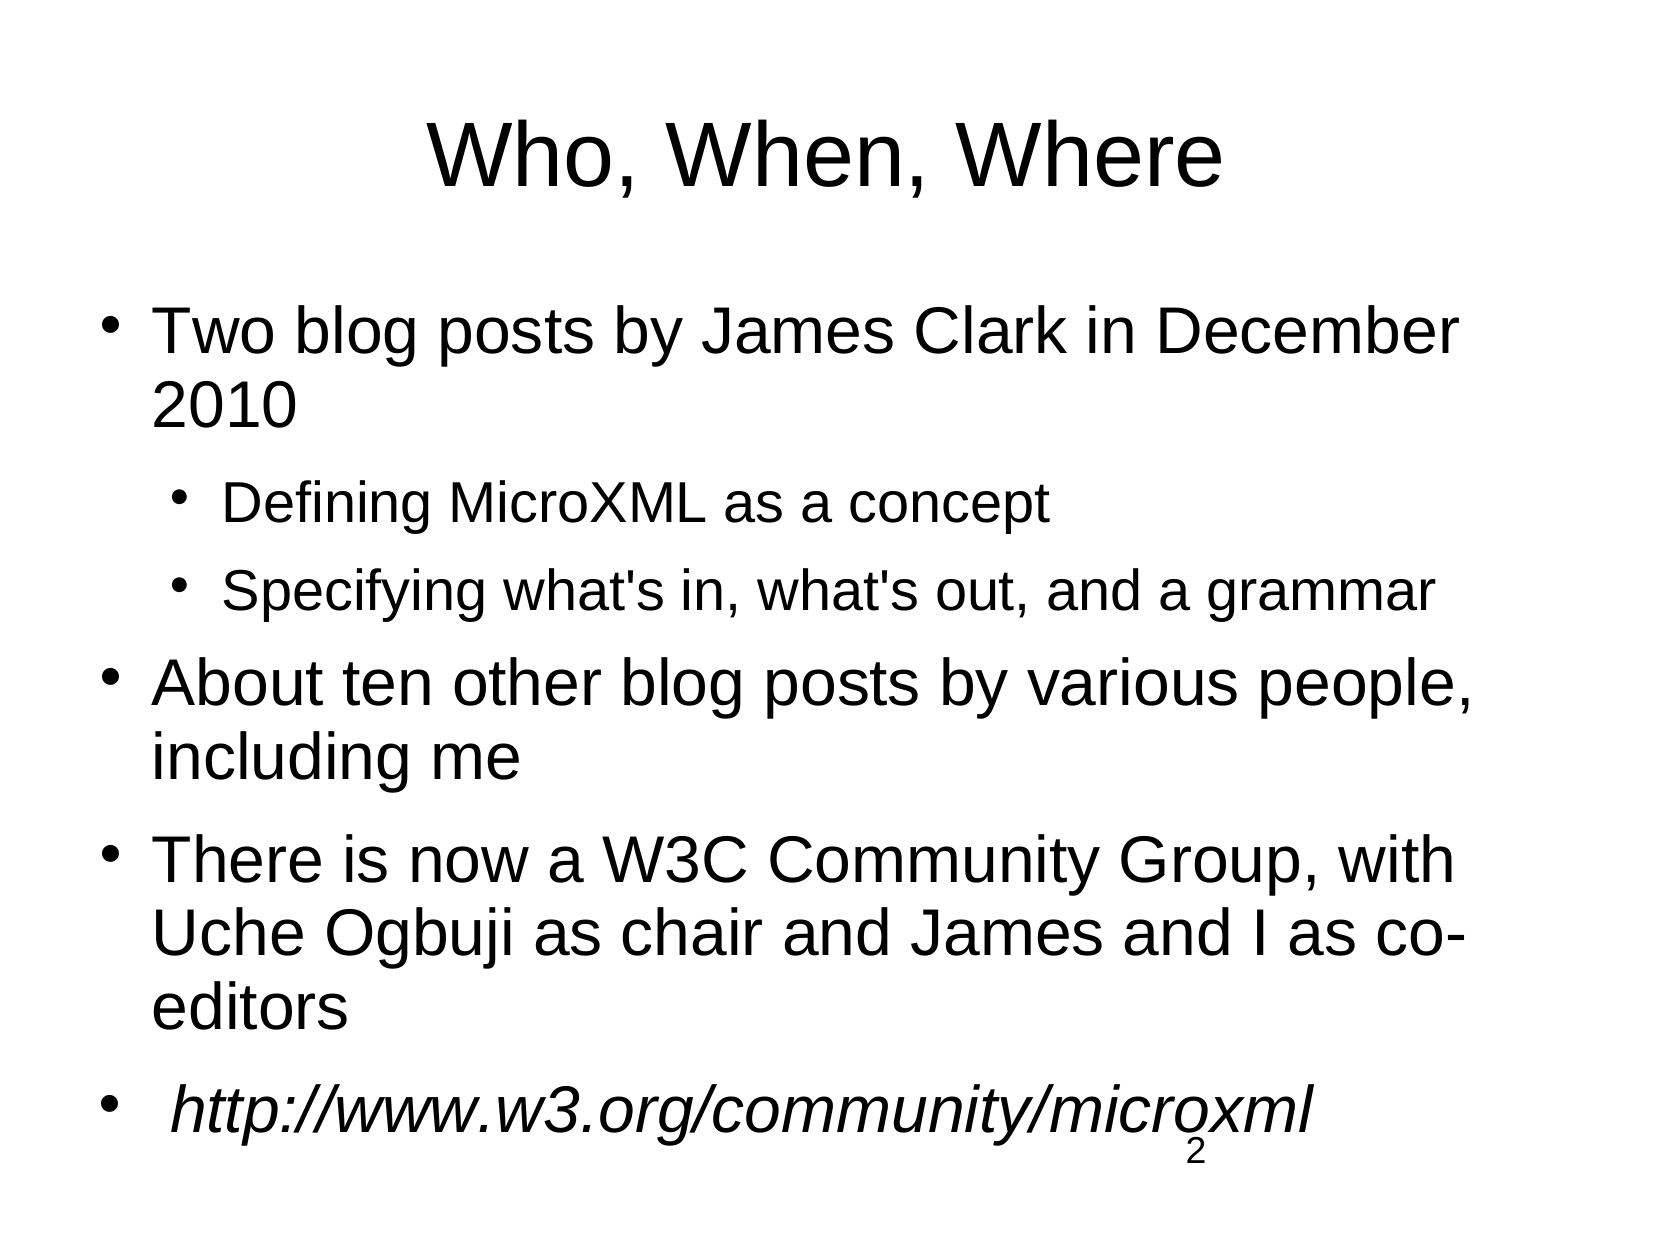

# Who, When, Where
Two blog posts by James Clark in December 2010
Defining MicroXML as a concept
Specifying what's in, what's out, and a grammar
About ten other blog posts by various people, including me
There is now a W3C Community Group, with Uche Ogbuji as chair and James and I as co-editors
 http://www.w3.org/community/microxml
2